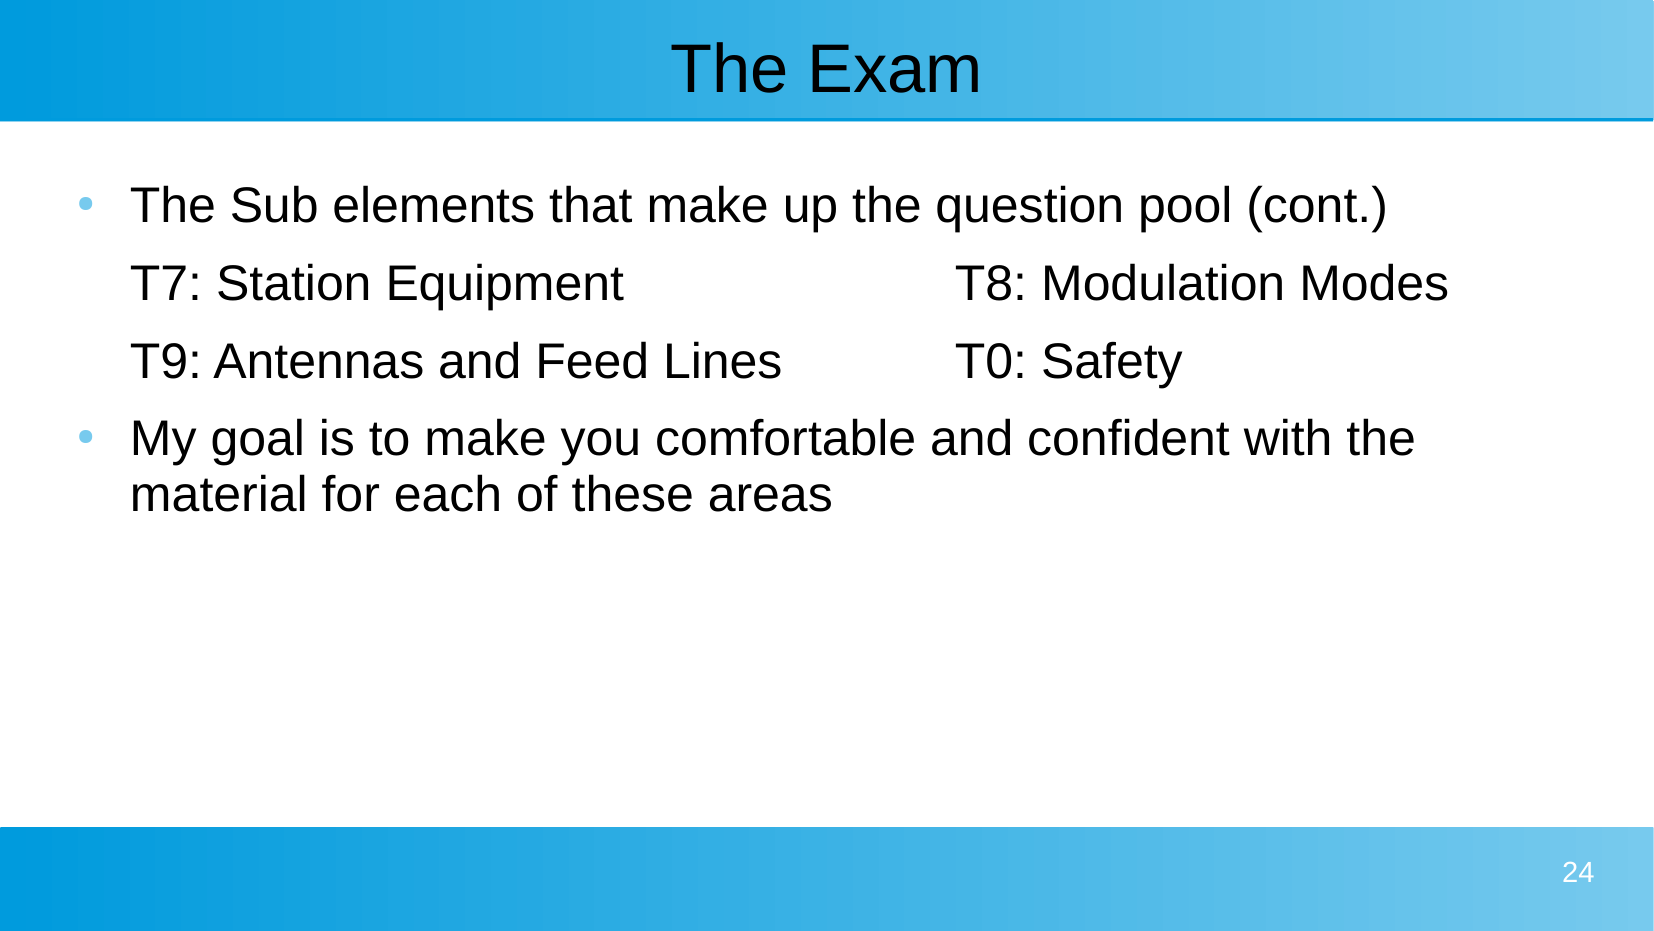

# The Exam
The Sub elements that make up the question pool (cont.)
T7: Station Equipment					T8: Modulation Modes
T9: Antennas and Feed Lines			T0: Safety
My goal is to make you comfortable and confident with the material for each of these areas
24